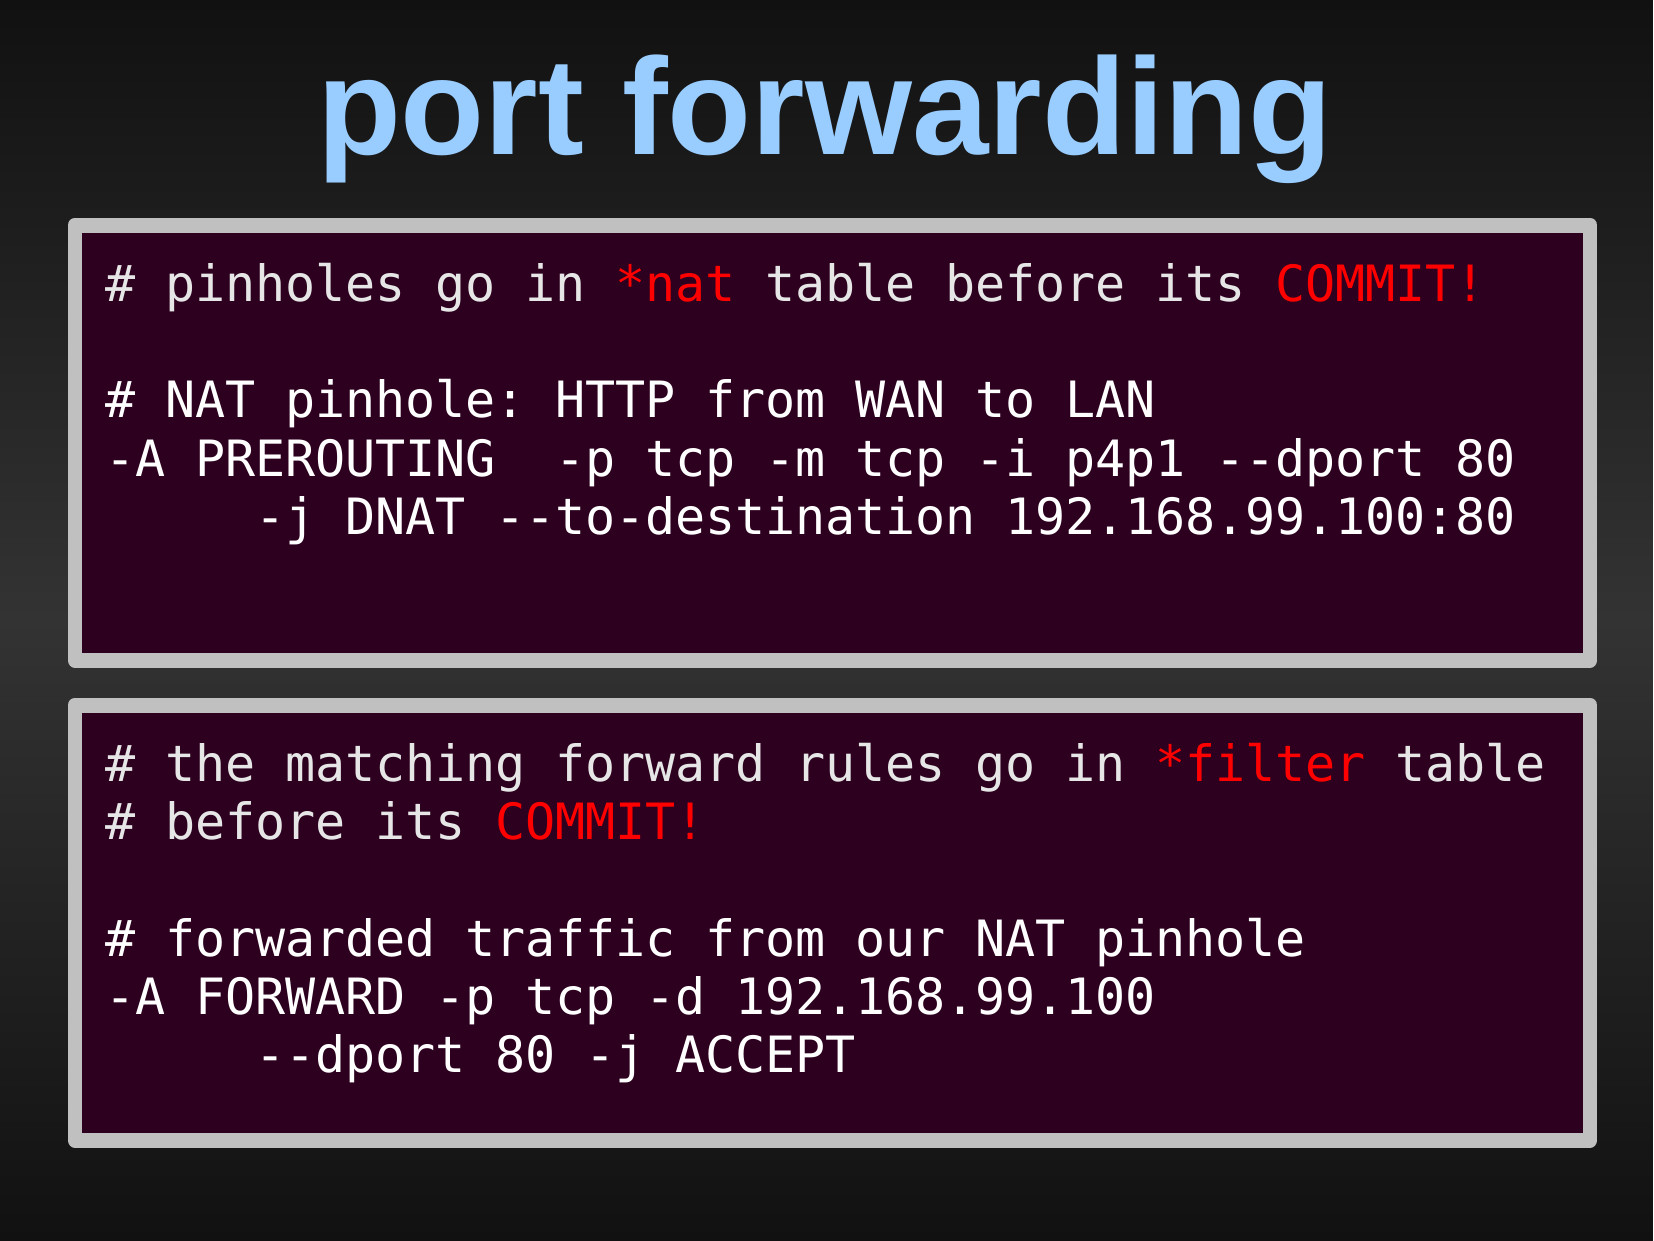

# port forwarding
# pinholes go in *nat table before its COMMIT!
# NAT pinhole: HTTP from WAN to LAN
-A PREROUTING -p tcp -m tcp -i p4p1 --dport 80
 -j DNAT --to-destination 192.168.99.100:80
# the matching forward rules go in *filter table
# before its COMMIT!
# forwarded traffic from our NAT pinhole
-A FORWARD -p tcp -d 192.168.99.100
 --dport 80 -j ACCEPT